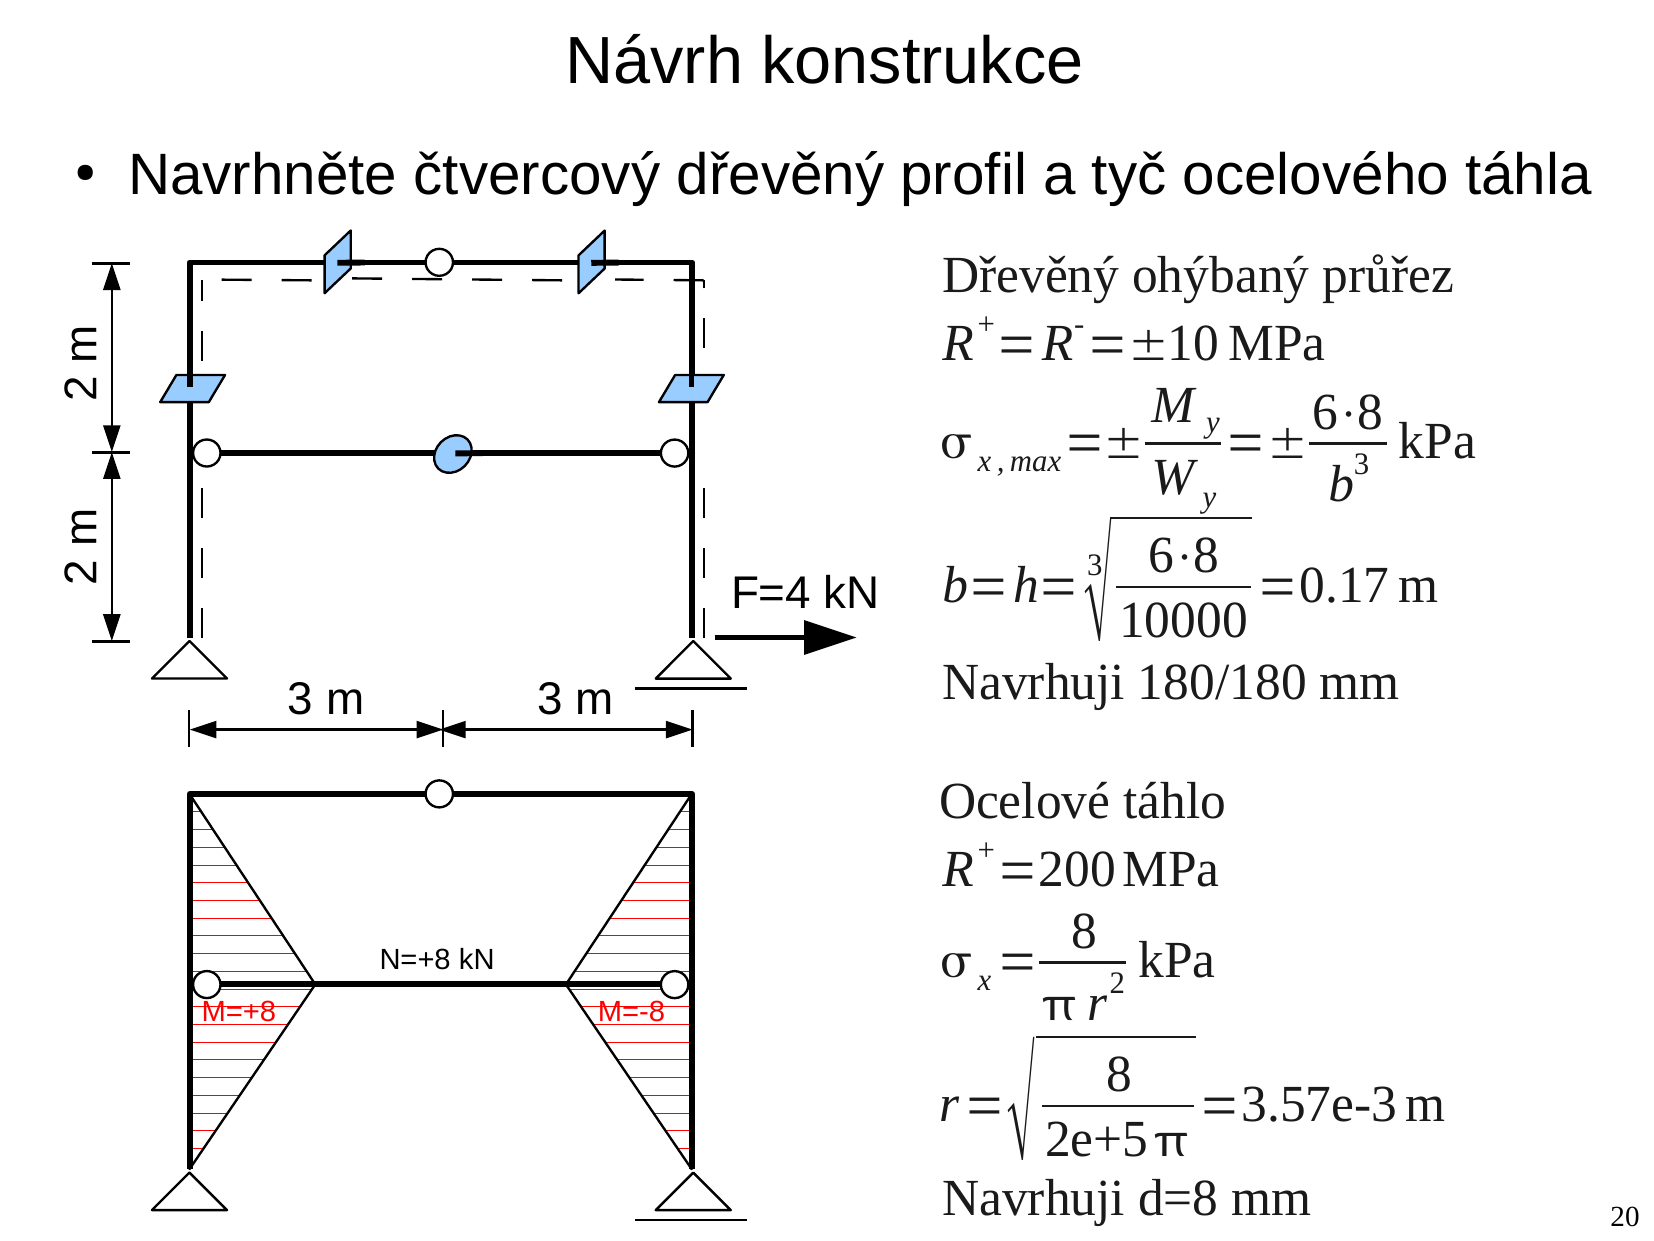

# Návrh konstrukce
Navrhněte čtvercový dřevěný profil a tyč ocelového táhla
2 m
2 m
F=4 kN
3 m
3 m
N=+8 kN
M=+8
M=-8
20